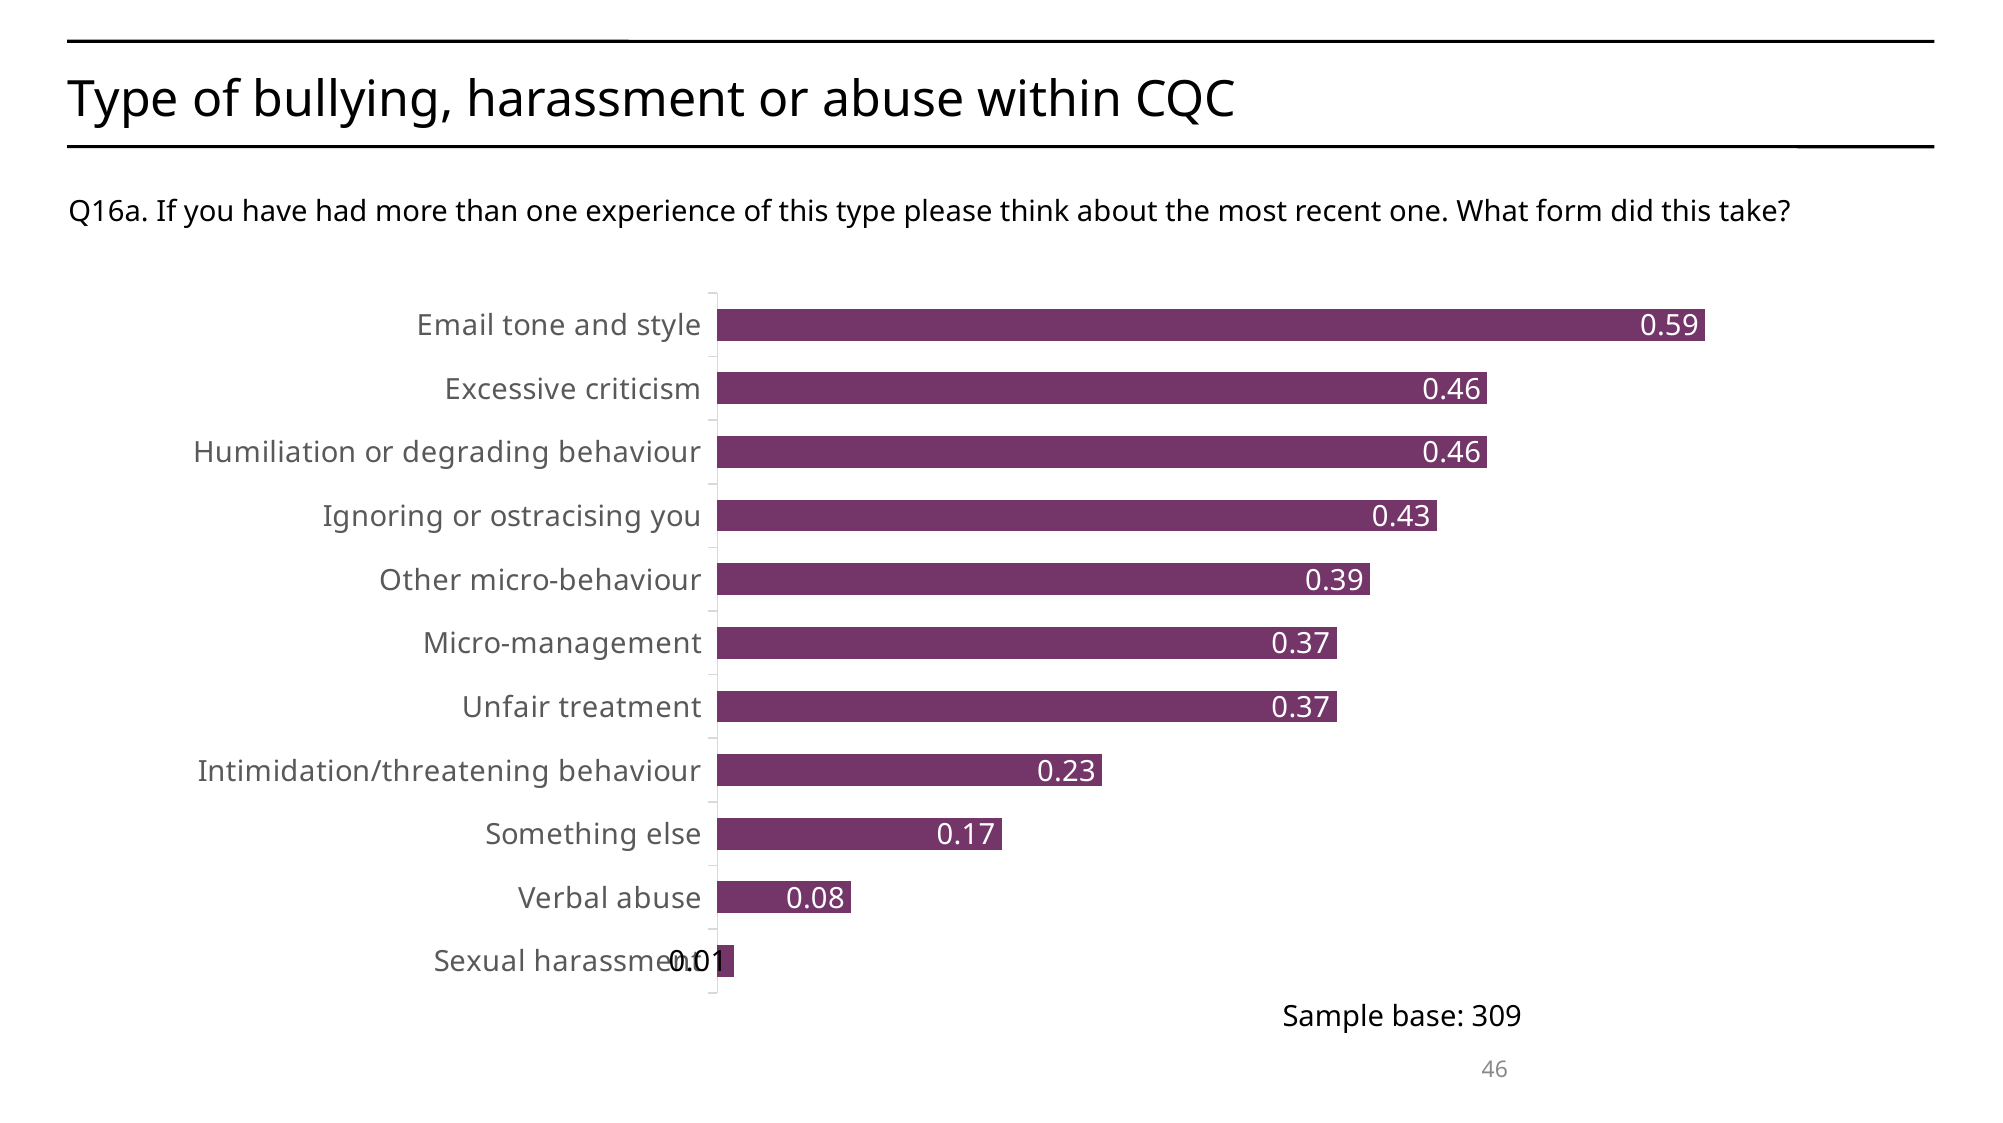

# Type of bullying, harassment or abuse within CQC
Q16a. If you have had more than one experience of this type please think about the most recent one. What form did this take?
### Chart
| Category | x |
|---|---|
| Email tone and style | 0.59 |
| Excessive criticism | 0.46 |
| Humiliation or degrading behaviour | 0.46 |
| Ignoring or ostracising you | 0.43 |
| Other micro-behaviour | 0.39 |
| Micro-management | 0.37 |
| Unfair treatment | 0.37 |
| Intimidation/threatening behaviour | 0.23 |
| Something else | 0.17 |
| Verbal abuse | 0.08 |
| Sexual harassment | 0.01 |Sample base: 309
6